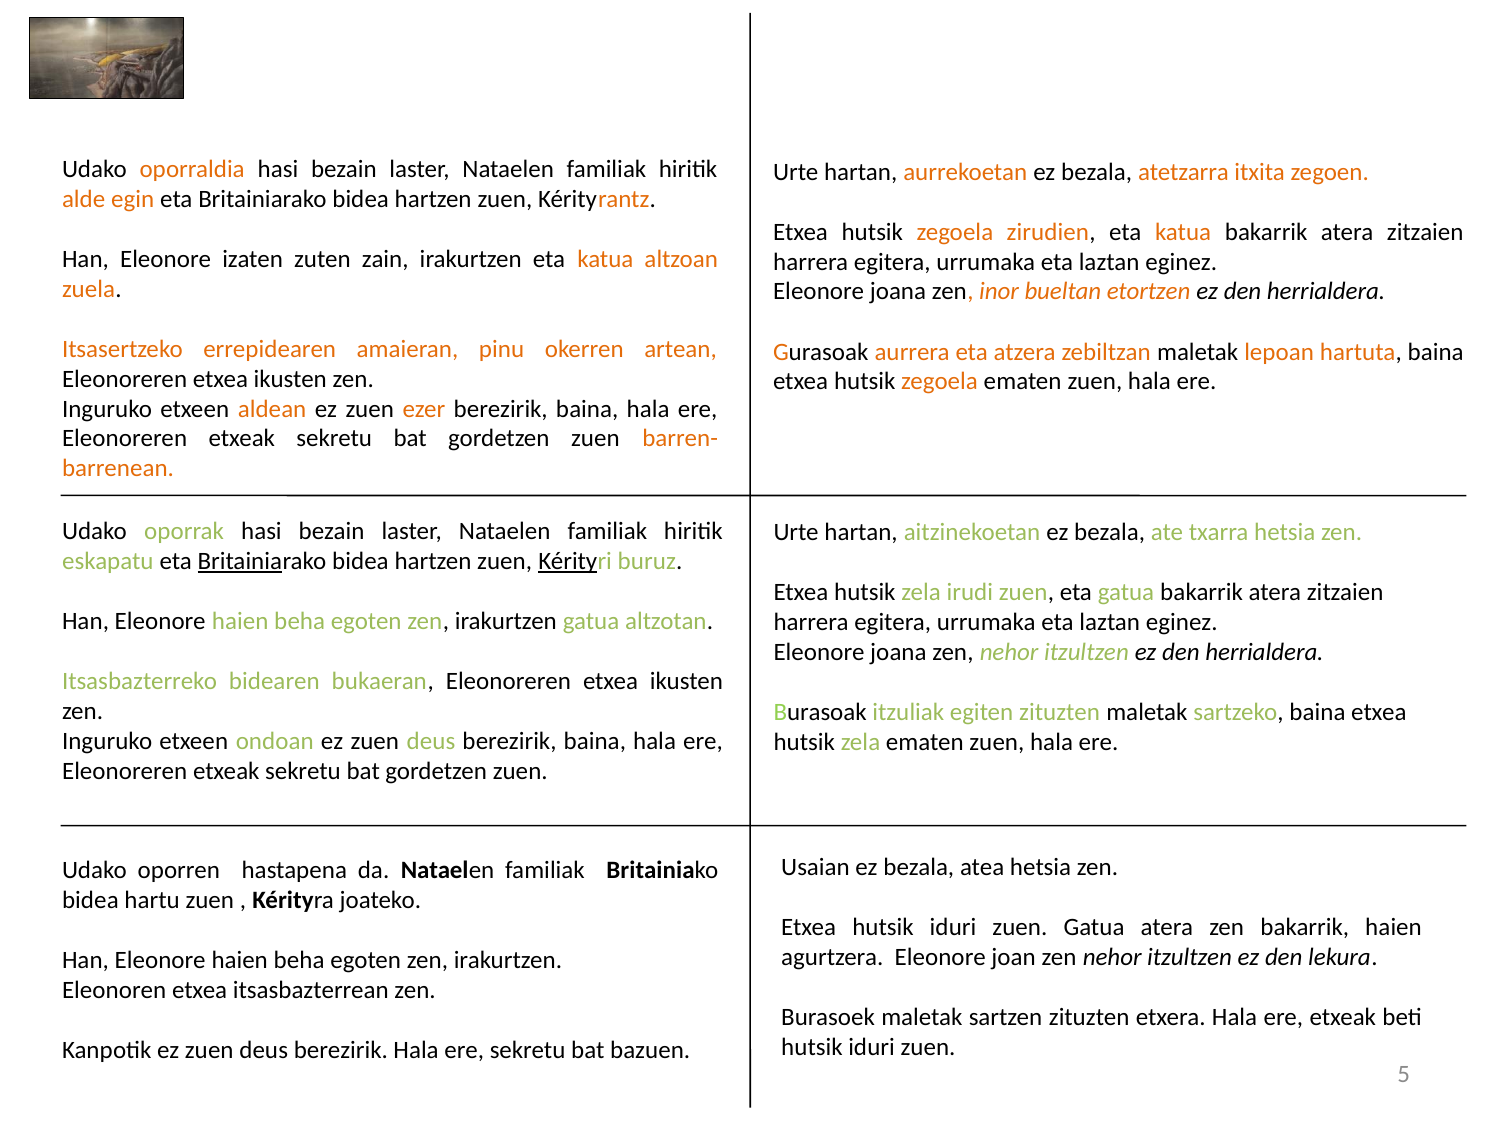

Udako oporraldia hasi bezain laster, Nataelen familiak hiritik alde egin eta Britainiarako bidea hartzen zuen, Kérityrantz.
Han, Eleonore izaten zuten zain, irakurtzen eta katua altzoan zuela.
Itsasertzeko errepidearen amaieran, pinu okerren artean, Eleonoreren etxea ikusten zen.
Inguruko etxeen aldean ez zuen ezer berezirik, baina, hala ere, Eleonoreren etxeak sekretu bat gordetzen zuen barren-barrenean.
Urte hartan, aurrekoetan ez bezala, atetzarra itxita zegoen.
Etxea hutsik zegoela zirudien, eta katua bakarrik atera zitzaien harrera egitera, urrumaka eta laztan eginez.
Eleonore joana zen, inor bueltan etortzen ez den herrialdera.
Gurasoak aurrera eta atzera zebiltzan maletak lepoan hartuta, baina etxea hutsik zegoela ematen zuen, hala ere.
Udako oporrak hasi bezain laster, Nataelen familiak hiritik eskapatu eta Britainiarako bidea hartzen zuen, Kérityri buruz.
Han, Eleonore haien beha egoten zen, irakurtzen gatua altzotan.
Itsasbazterreko bidearen bukaeran, Eleonoreren etxea ikusten zen.
Inguruko etxeen ondoan ez zuen deus berezirik, baina, hala ere, Eleonoreren etxeak sekretu bat gordetzen zuen.
Urte hartan, aitzinekoetan ez bezala, ate txarra hetsia zen.
Etxea hutsik zela irudi zuen, eta gatua bakarrik atera zitzaien harrera egitera, urrumaka eta laztan eginez.
Eleonore joana zen, nehor itzultzen ez den herrialdera.
Burasoak itzuliak egiten zituzten maletak sartzeko, baina etxea hutsik zela ematen zuen, hala ere.
Usaian ez bezala, atea hetsia zen.
Etxea hutsik iduri zuen. Gatua atera zen bakarrik, haien agurtzera. Eleonore joan zen nehor itzultzen ez den lekura.
Burasoek maletak sartzen zituzten etxera. Hala ere, etxeak beti hutsik iduri zuen.
Udako oporren hastapena da. Nataelen familiak Britainiako bidea hartu zuen , Kérityra joateko.
Han, Eleonore haien beha egoten zen, irakurtzen.
Eleonoren etxea itsasbazterrean zen.
Kanpotik ez zuen deus berezirik. Hala ere, sekretu bat bazuen.